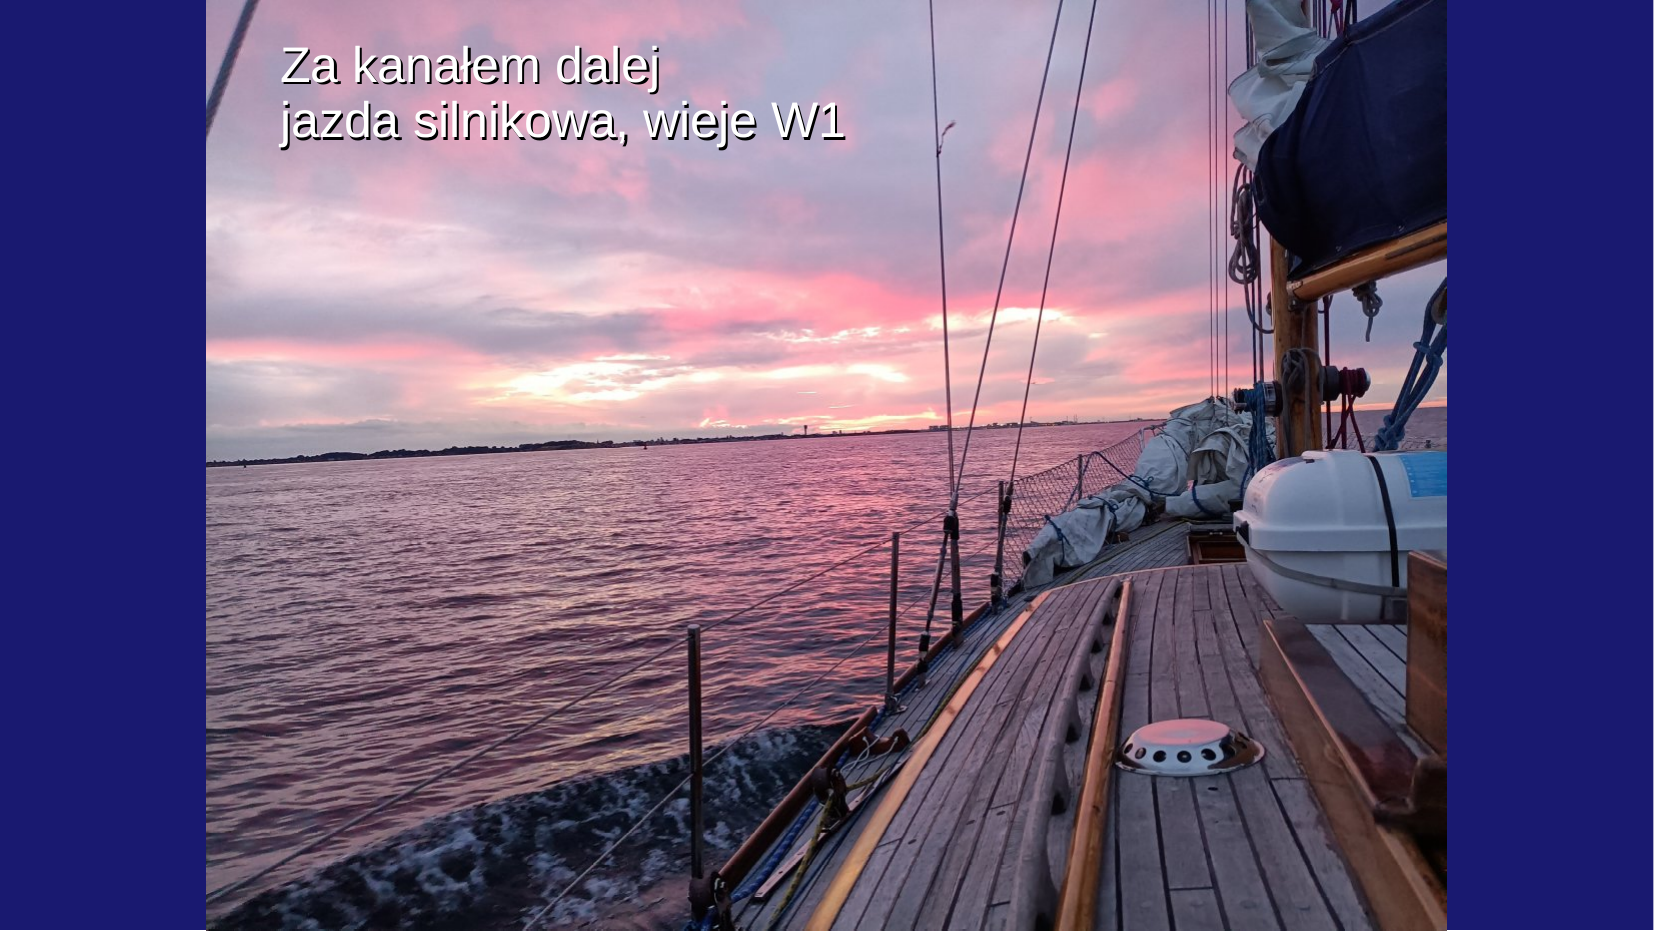

Za kanałem dalej
jazda silnikowa, wieje W1
#